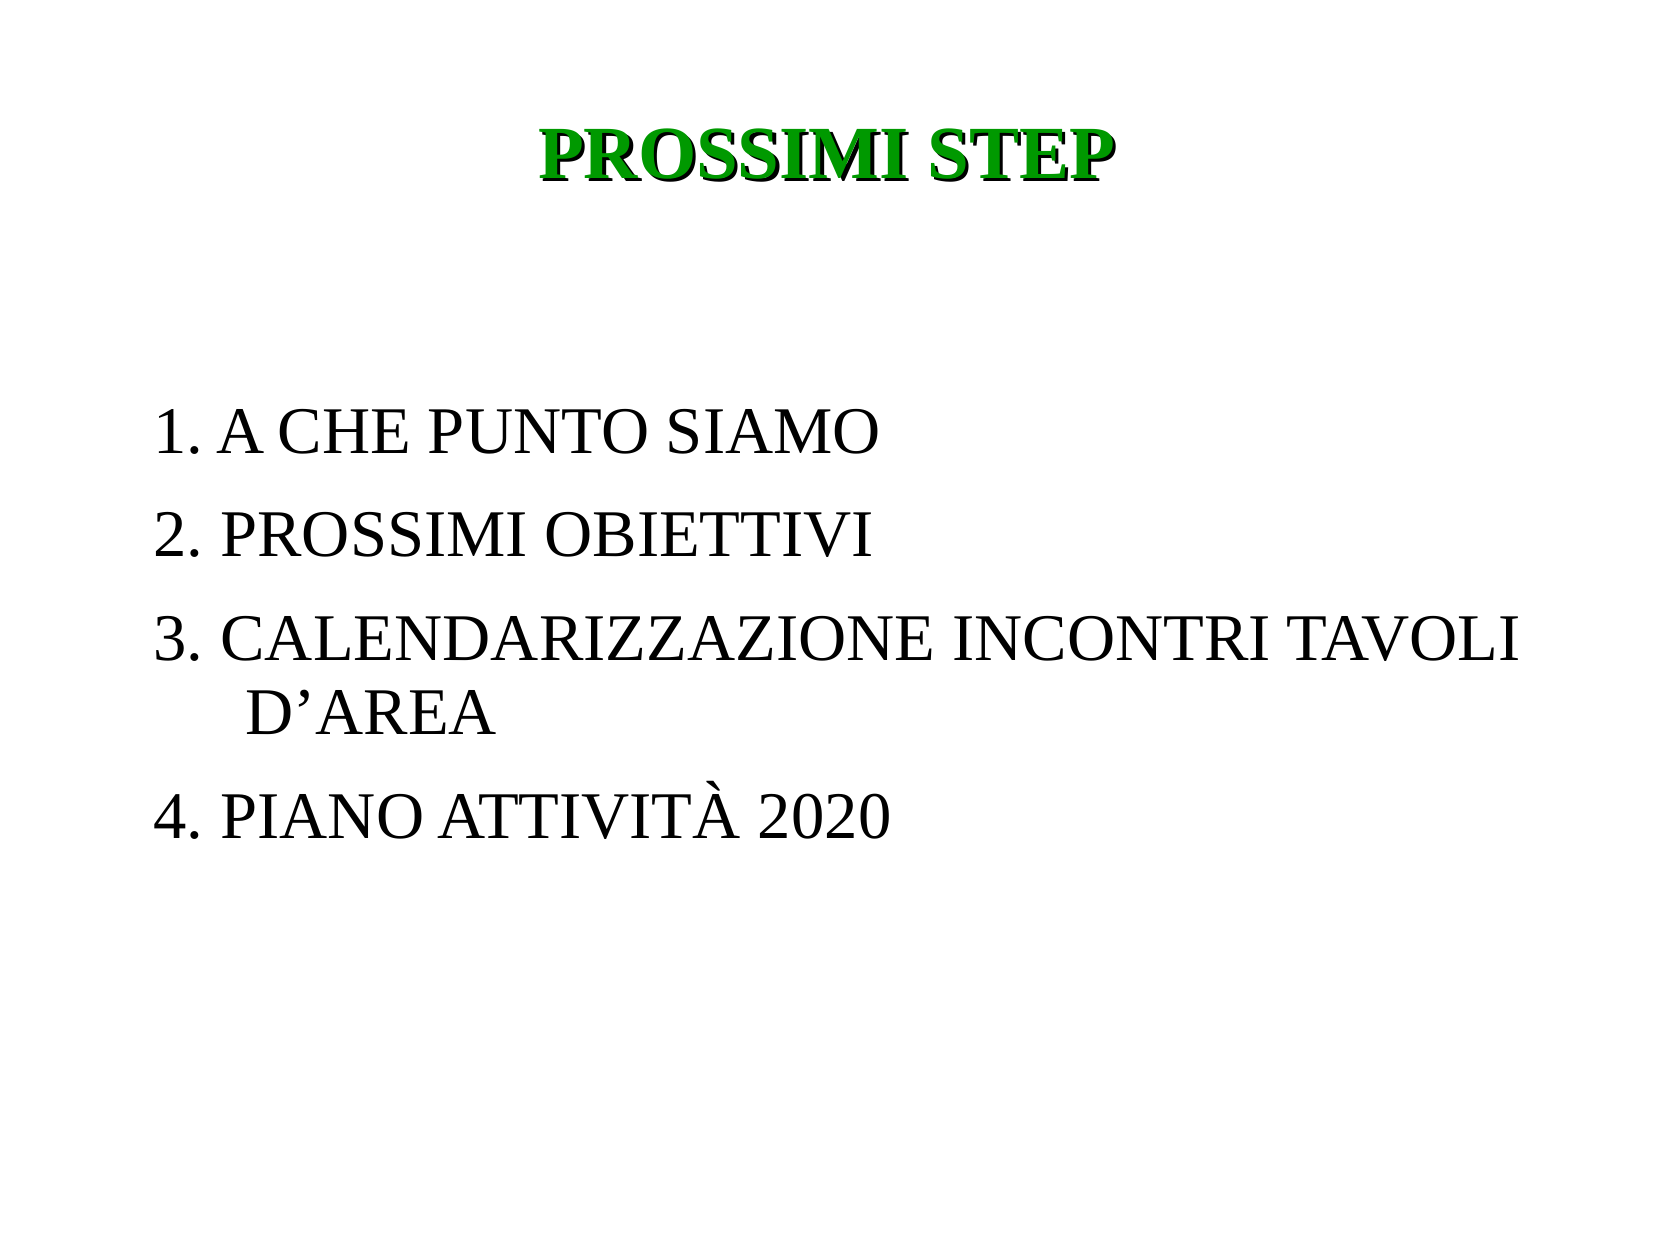

# PROSSIMI STEP
1. A CHE PUNTO SIAMO
2. PROSSIMI OBIETTIVI
3. CALENDARIZZAZIONE INCONTRI TAVOLI D’AREA
4. PIANO ATTIVITÀ 2020